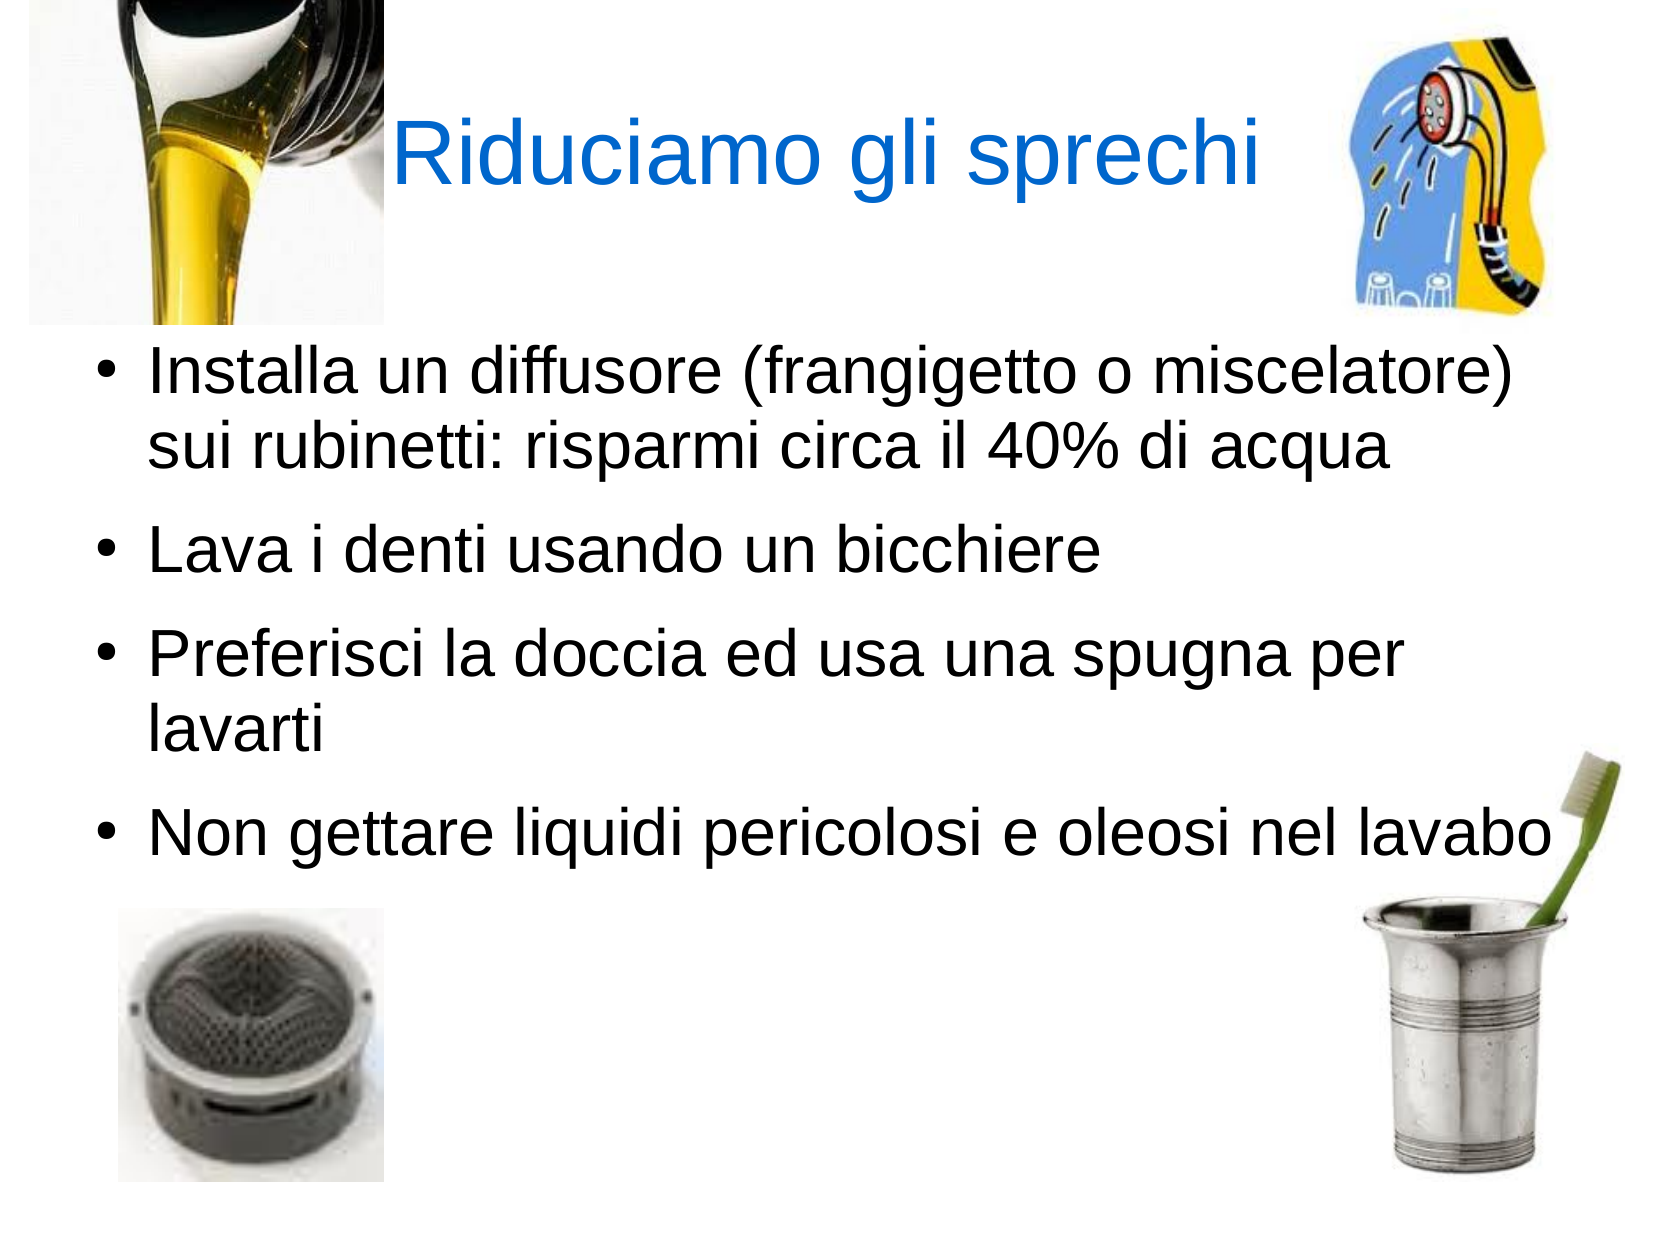

# Riduciamo gli sprechi
Installa un diffusore (frangigetto o miscelatore) sui rubinetti: risparmi circa il 40% di acqua
Lava i denti usando un bicchiere
Preferisci la doccia ed usa una spugna per lavarti
Non gettare liquidi pericolosi e oleosi nel lavabo